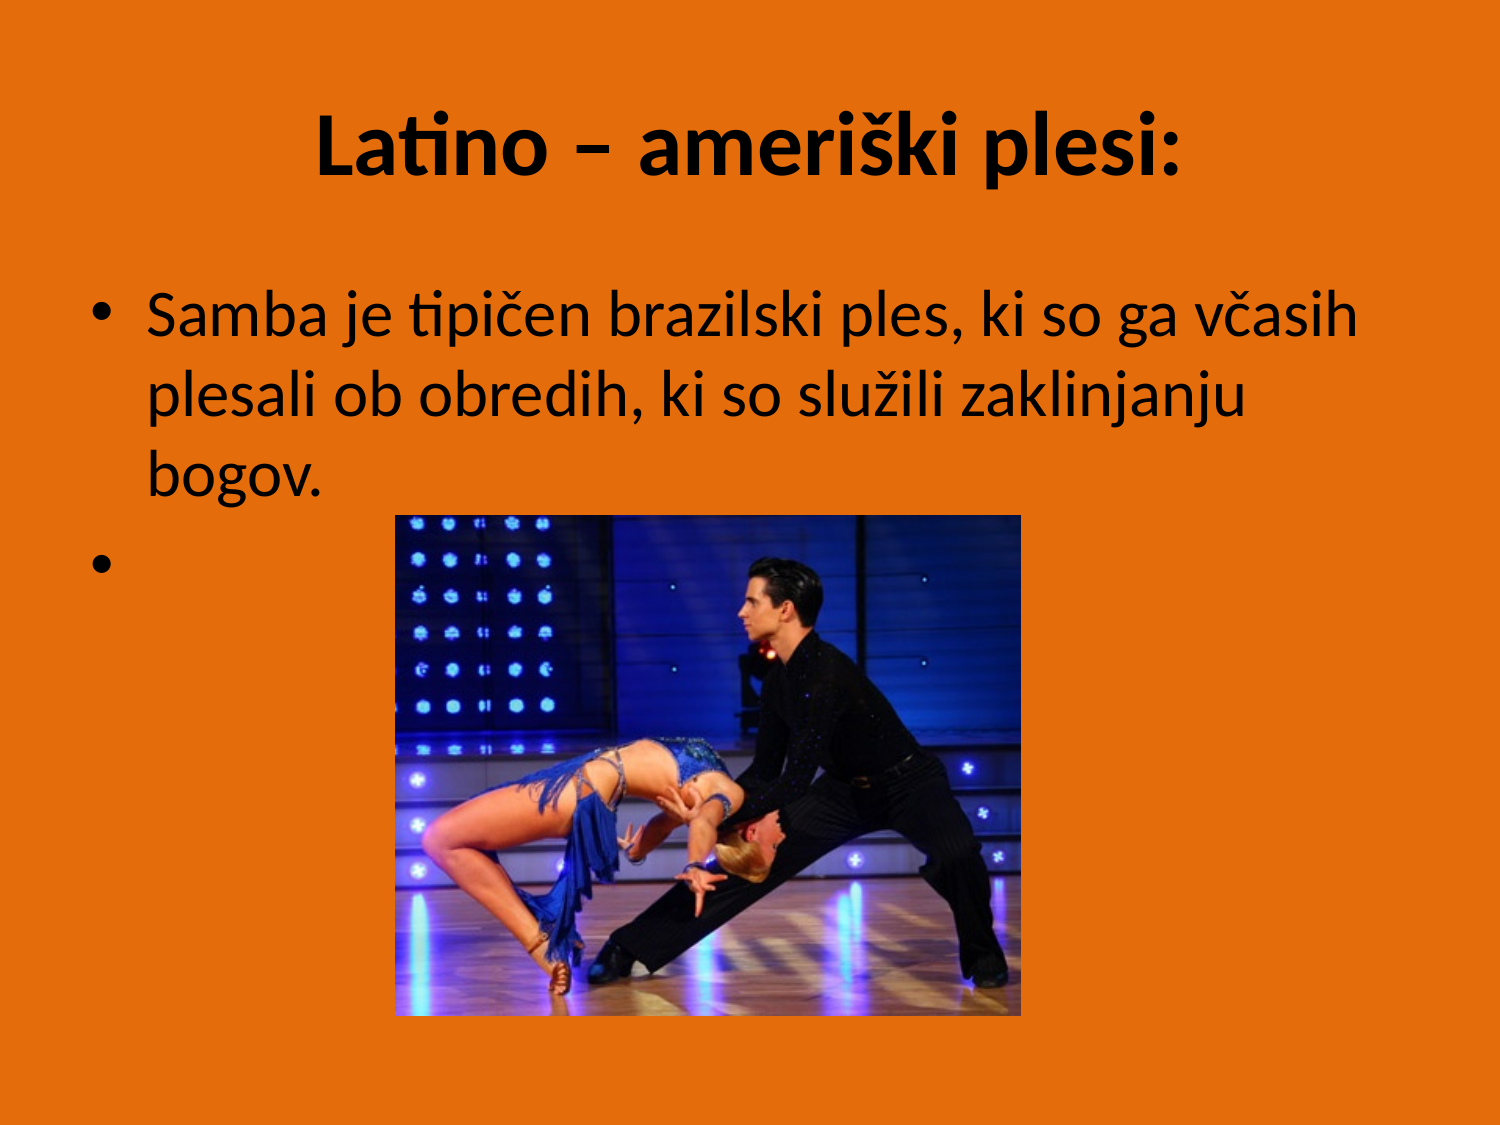

# Latino – ameriški plesi:
Samba je tipičen brazilski ples, ki so ga včasih plesali ob obredih, ki so služili zaklinjanju bogov.